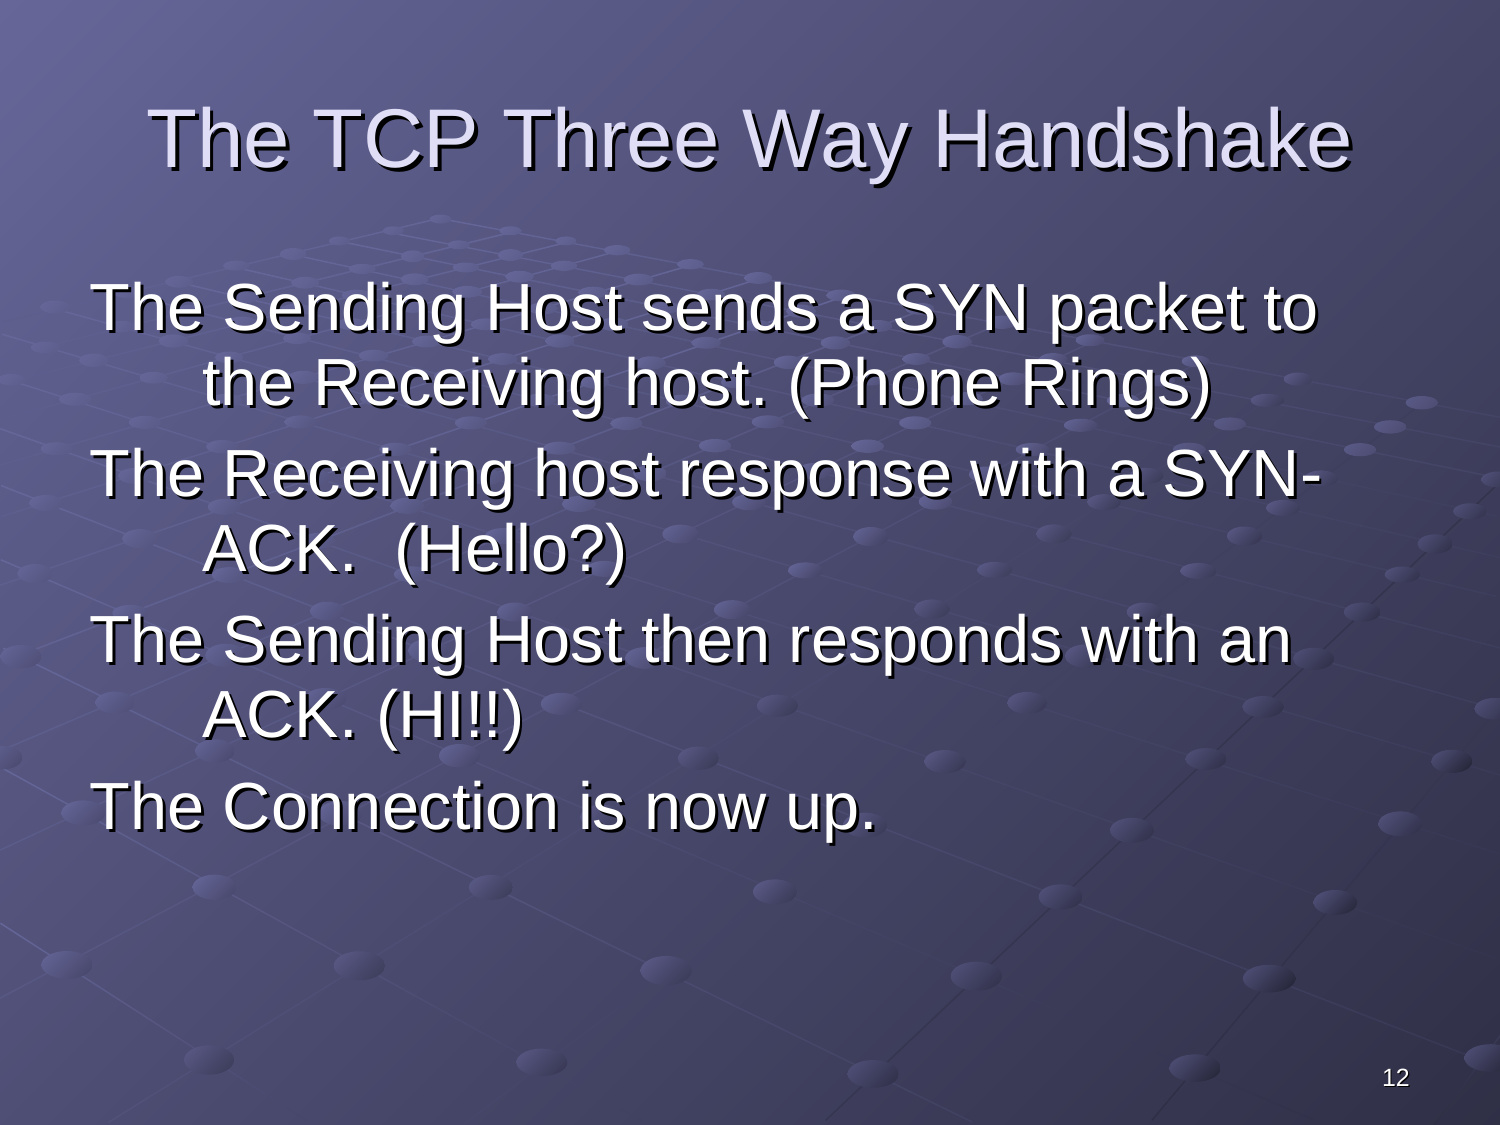

# The TCP Three Way Handshake
The Sending Host sends a SYN packet to the Receiving host. (Phone Rings)
The Receiving host response with a SYN-ACK. (Hello?)
The Sending Host then responds with an ACK. (HI!!)
The Connection is now up.
12